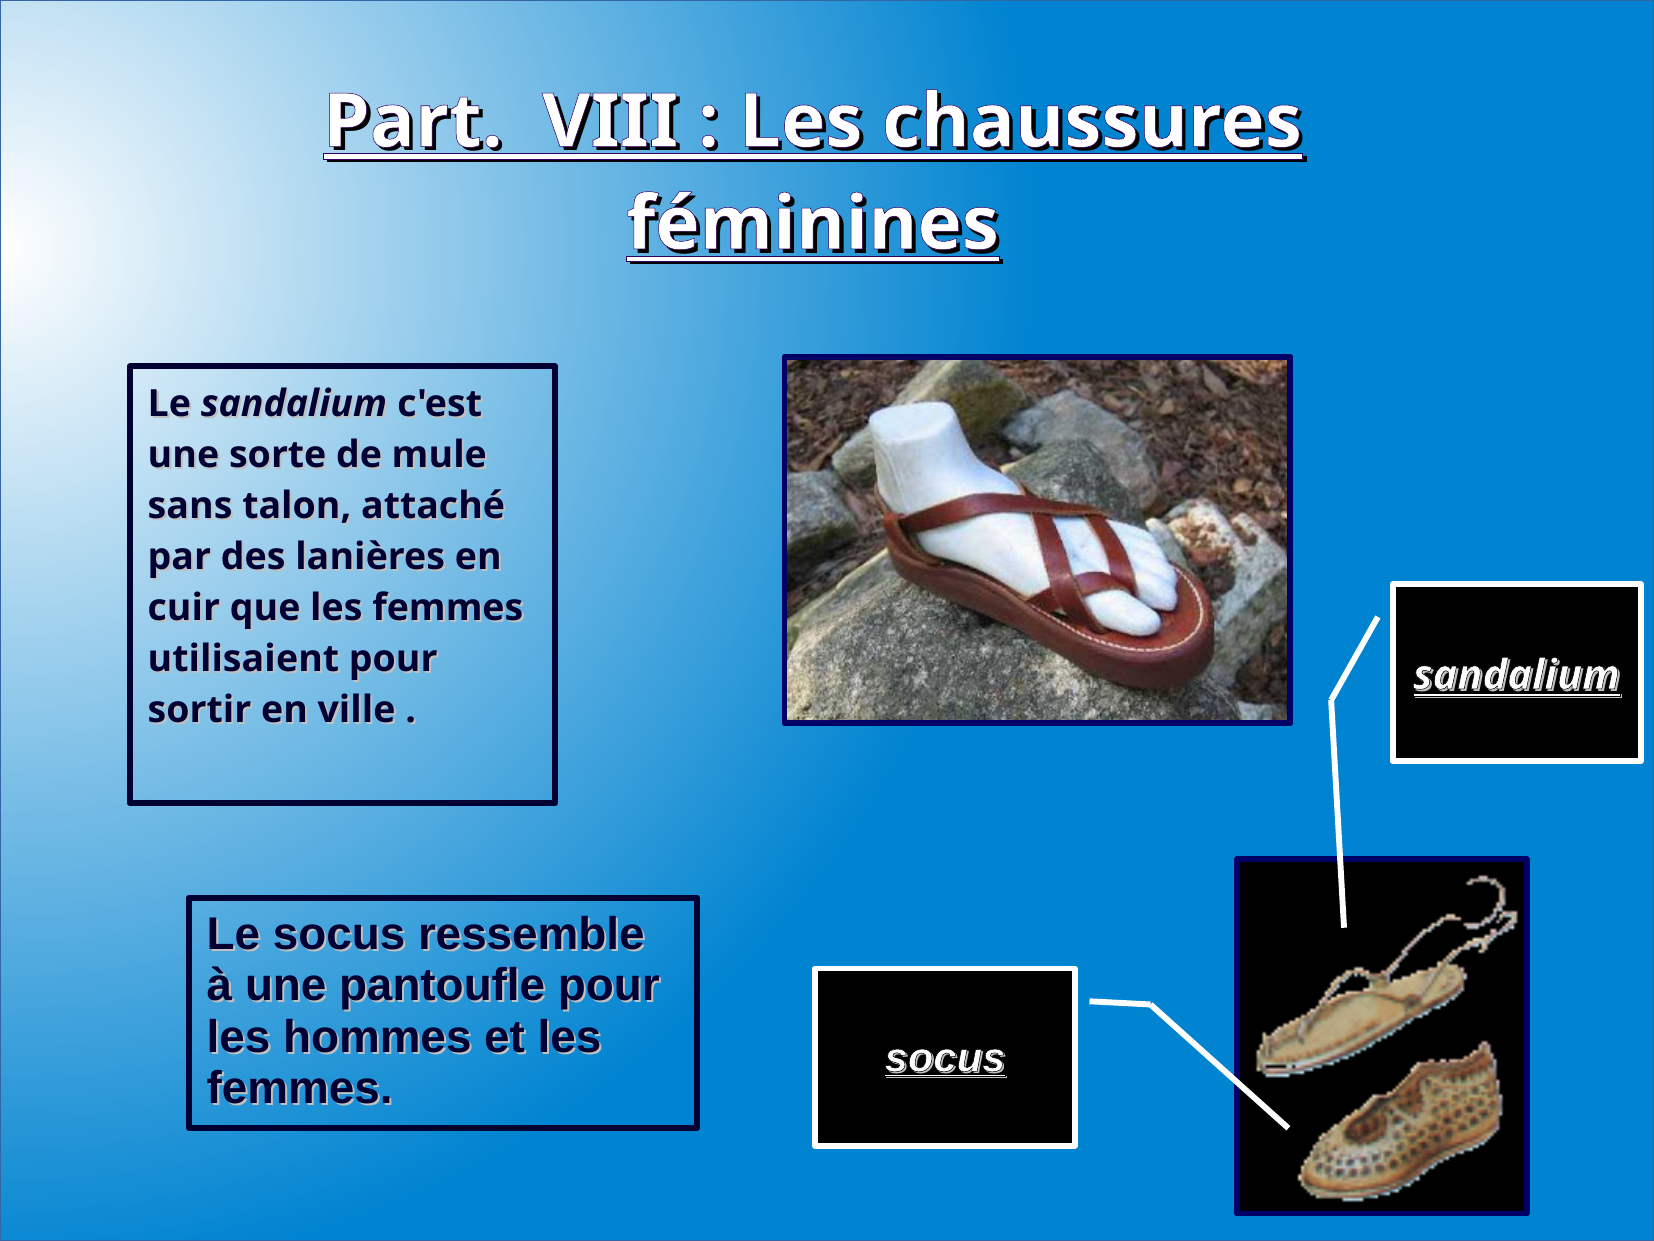

Part. VIII : Les chaussures féminines
Le sandalium c'est une sorte de mule
sans talon, attaché par des lanières en cuir que les femmes utilisaient pour sortir en ville .
sandalium
Le socus ressemble à une pantoufle pour les hommes et les femmes.
socus